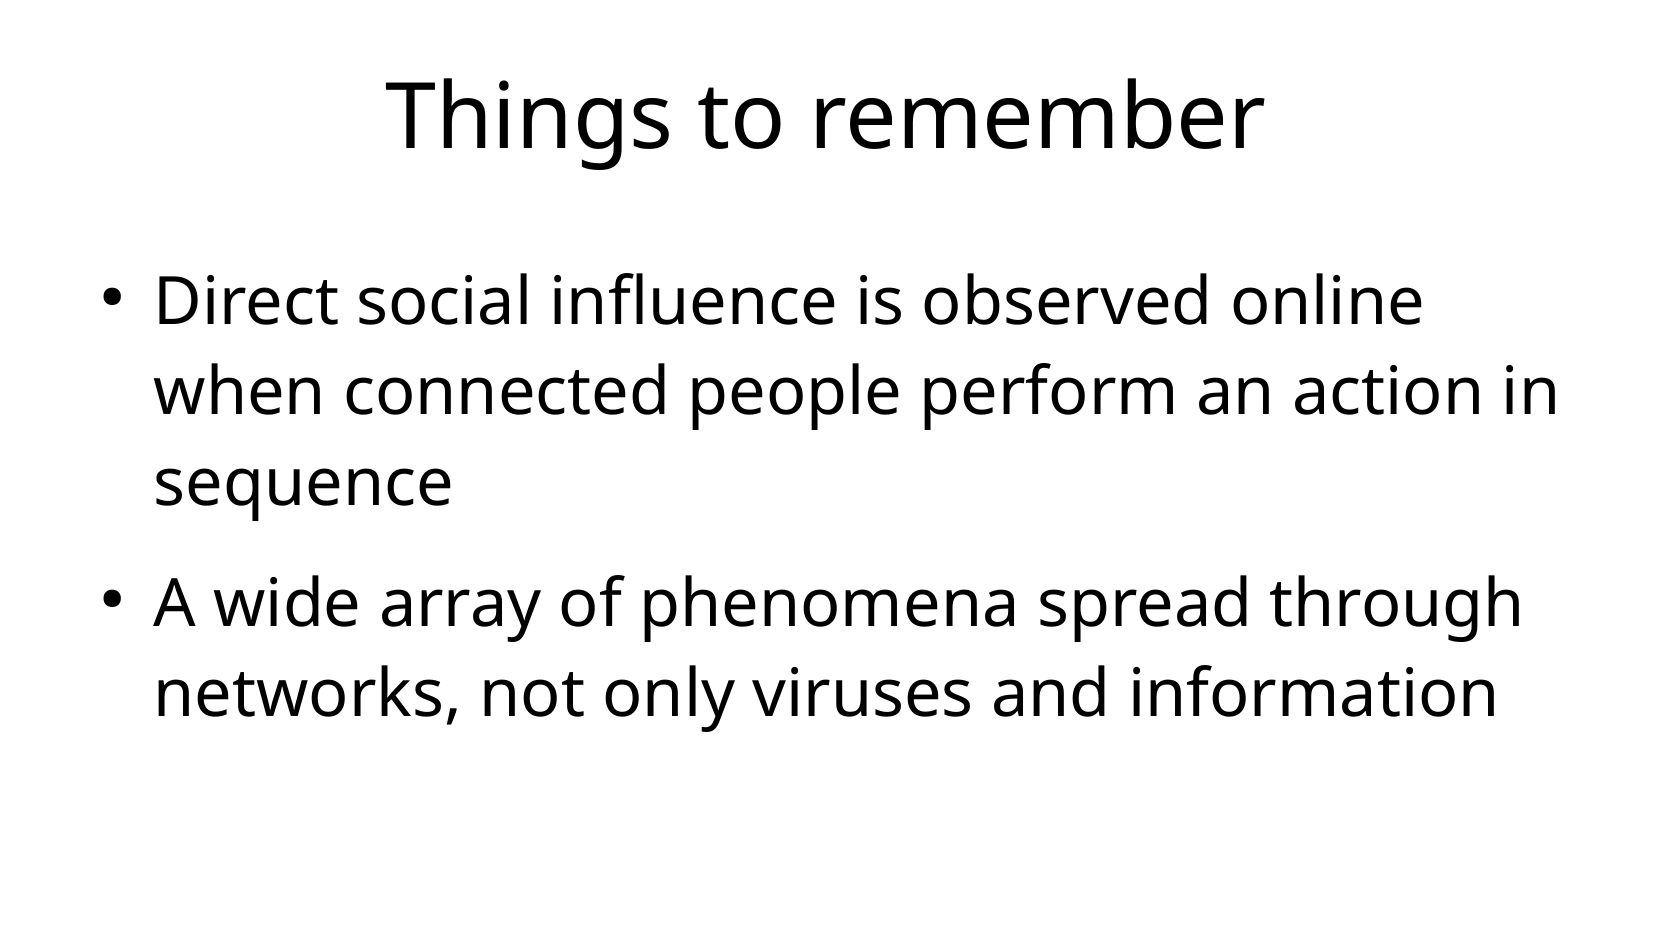

# Things to remember
Direct social influence is observed online when connected people perform an action in sequence
A wide array of phenomena spread through networks, not only viruses and information